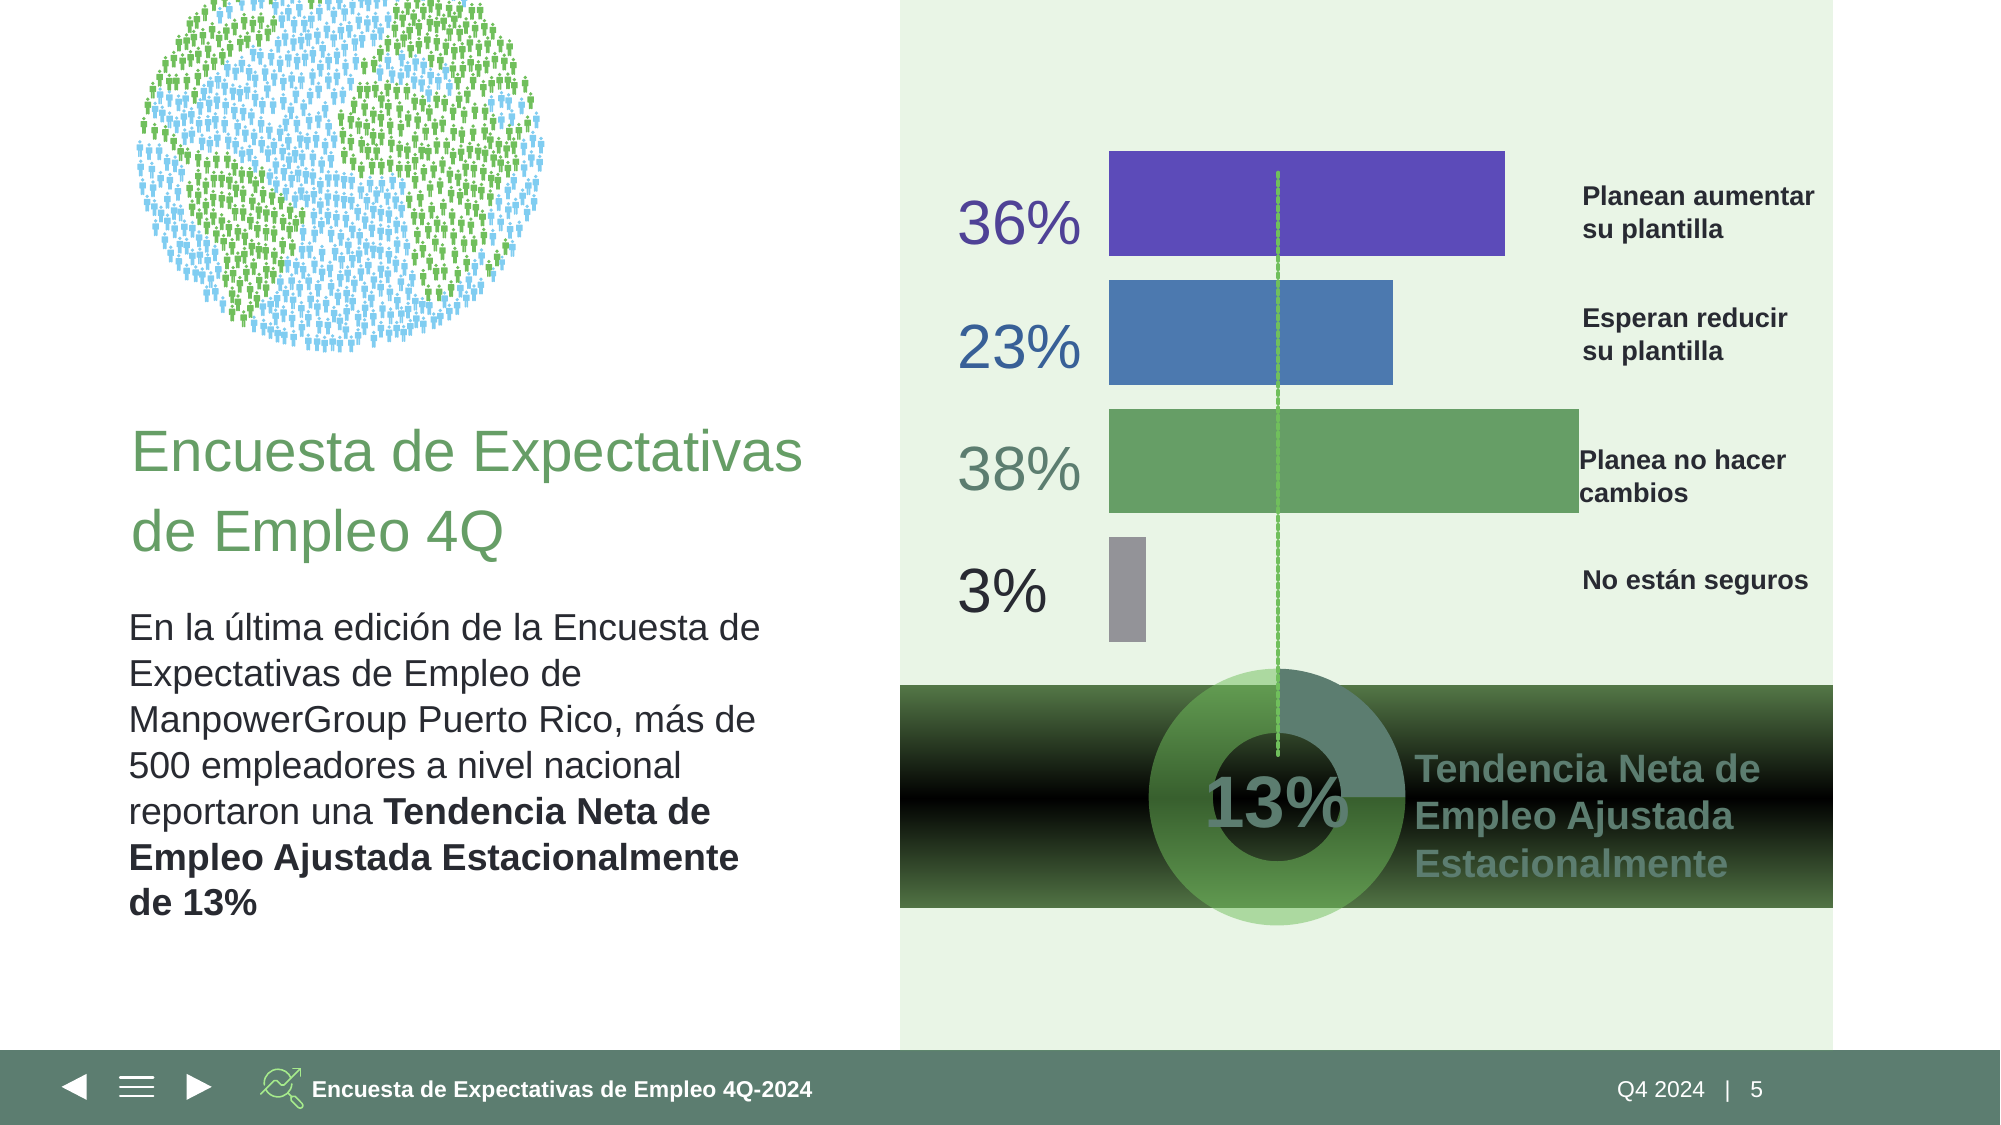

### Chart
| Category | Series 1 |
|---|---|
| No están seguros | 3.0 |
| Planea no hacer cambios en su plantilla | 38.0 |
| Esperan reducir su plantilla | 23.0 |
| Planea aumentar su plantilla | 32.0 |Planean aumentar
su plantilla
36%
Esperan reducir
su plantilla
23%
# Encuesta de Expectativas de Empleo 4Q
38%
Planea no hacer
cambios
3%
No están seguros
En la última edición de la Encuesta de Expectativas de Empleo de ManpowerGroup Puerto Rico, más de 500 empleadores a nivel nacional reportaron una Tendencia Neta de Empleo Ajustada Estacionalmente de 13%
### Chart
| Category | Column1 |
|---|---|
| 1st Qtr | 25.0 |
| 2nd Qtr | 75.0 |
Tendencia Neta de Empleo Ajustada Estacionalmente
13%